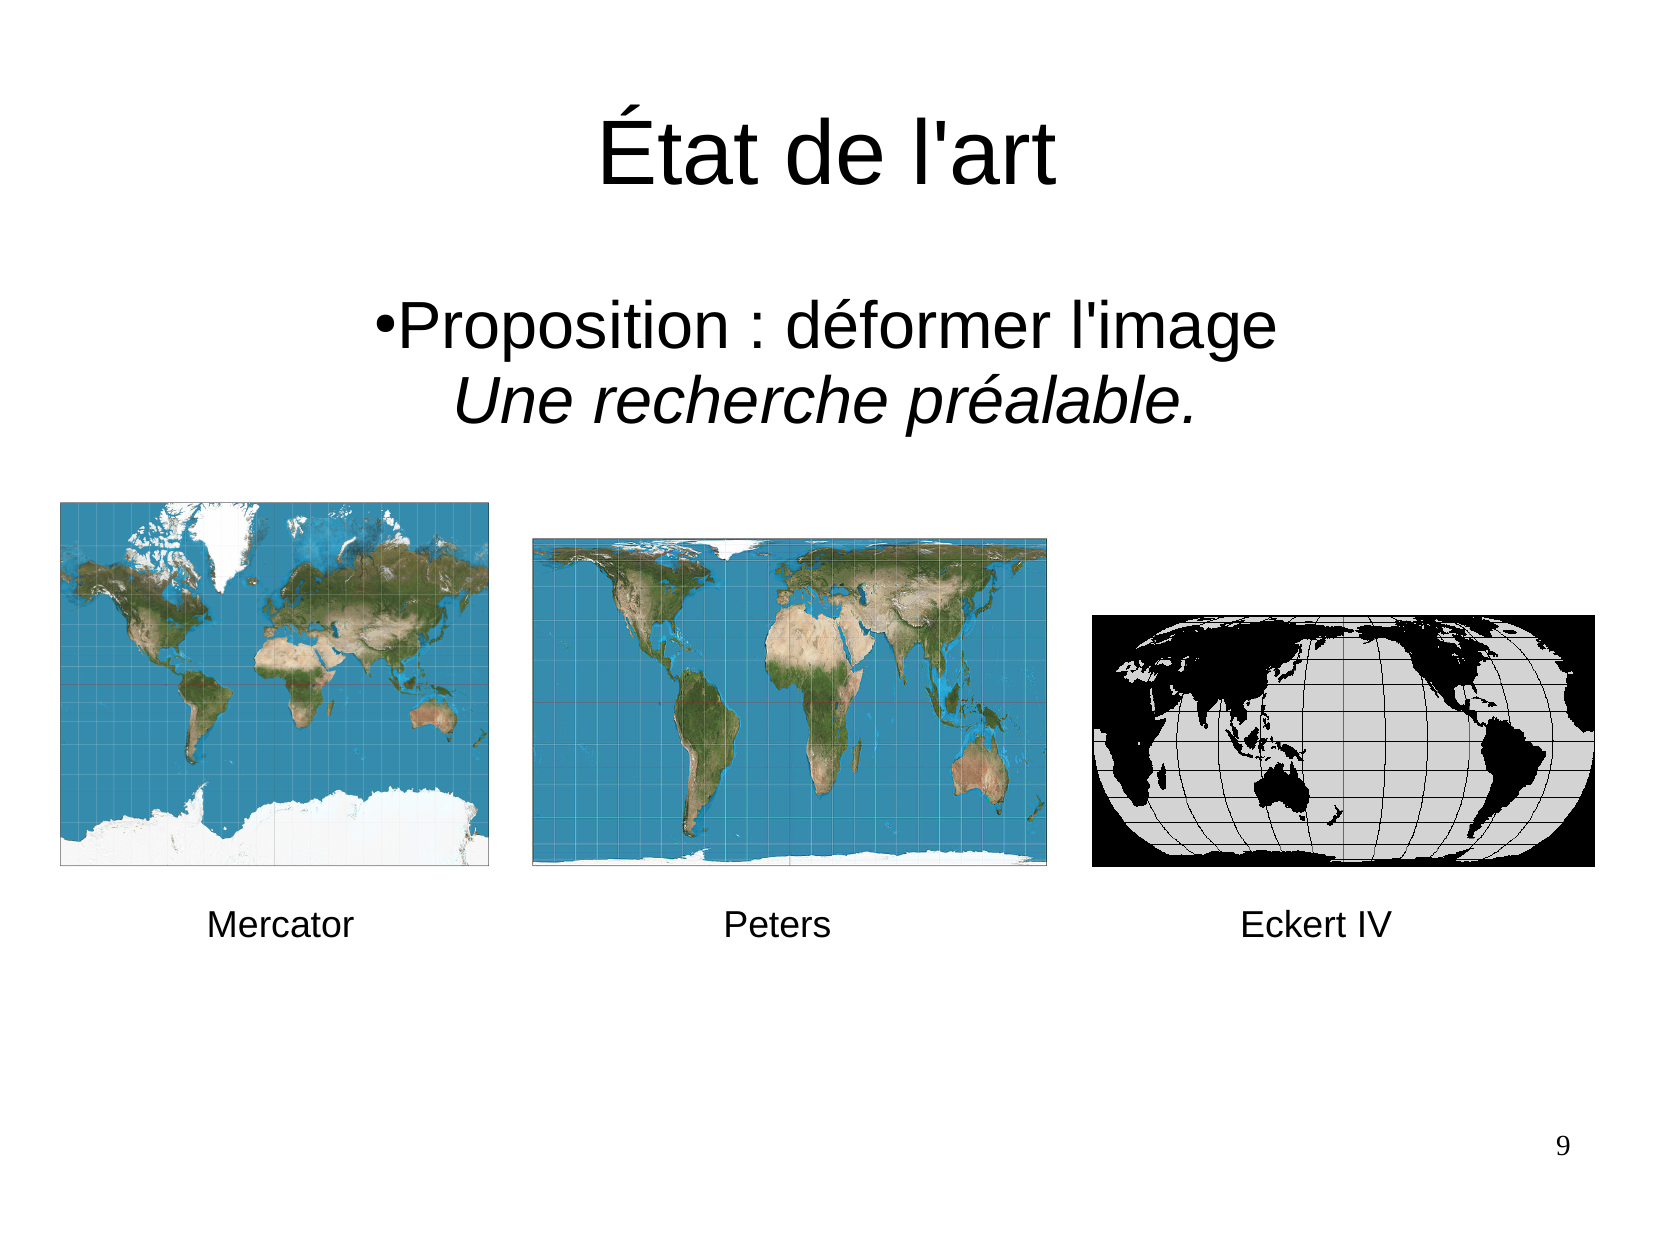

# État de l'art
Proposition : déformer l'image
Une recherche préalable.
	Mercator					Peters						Eckert IV
9